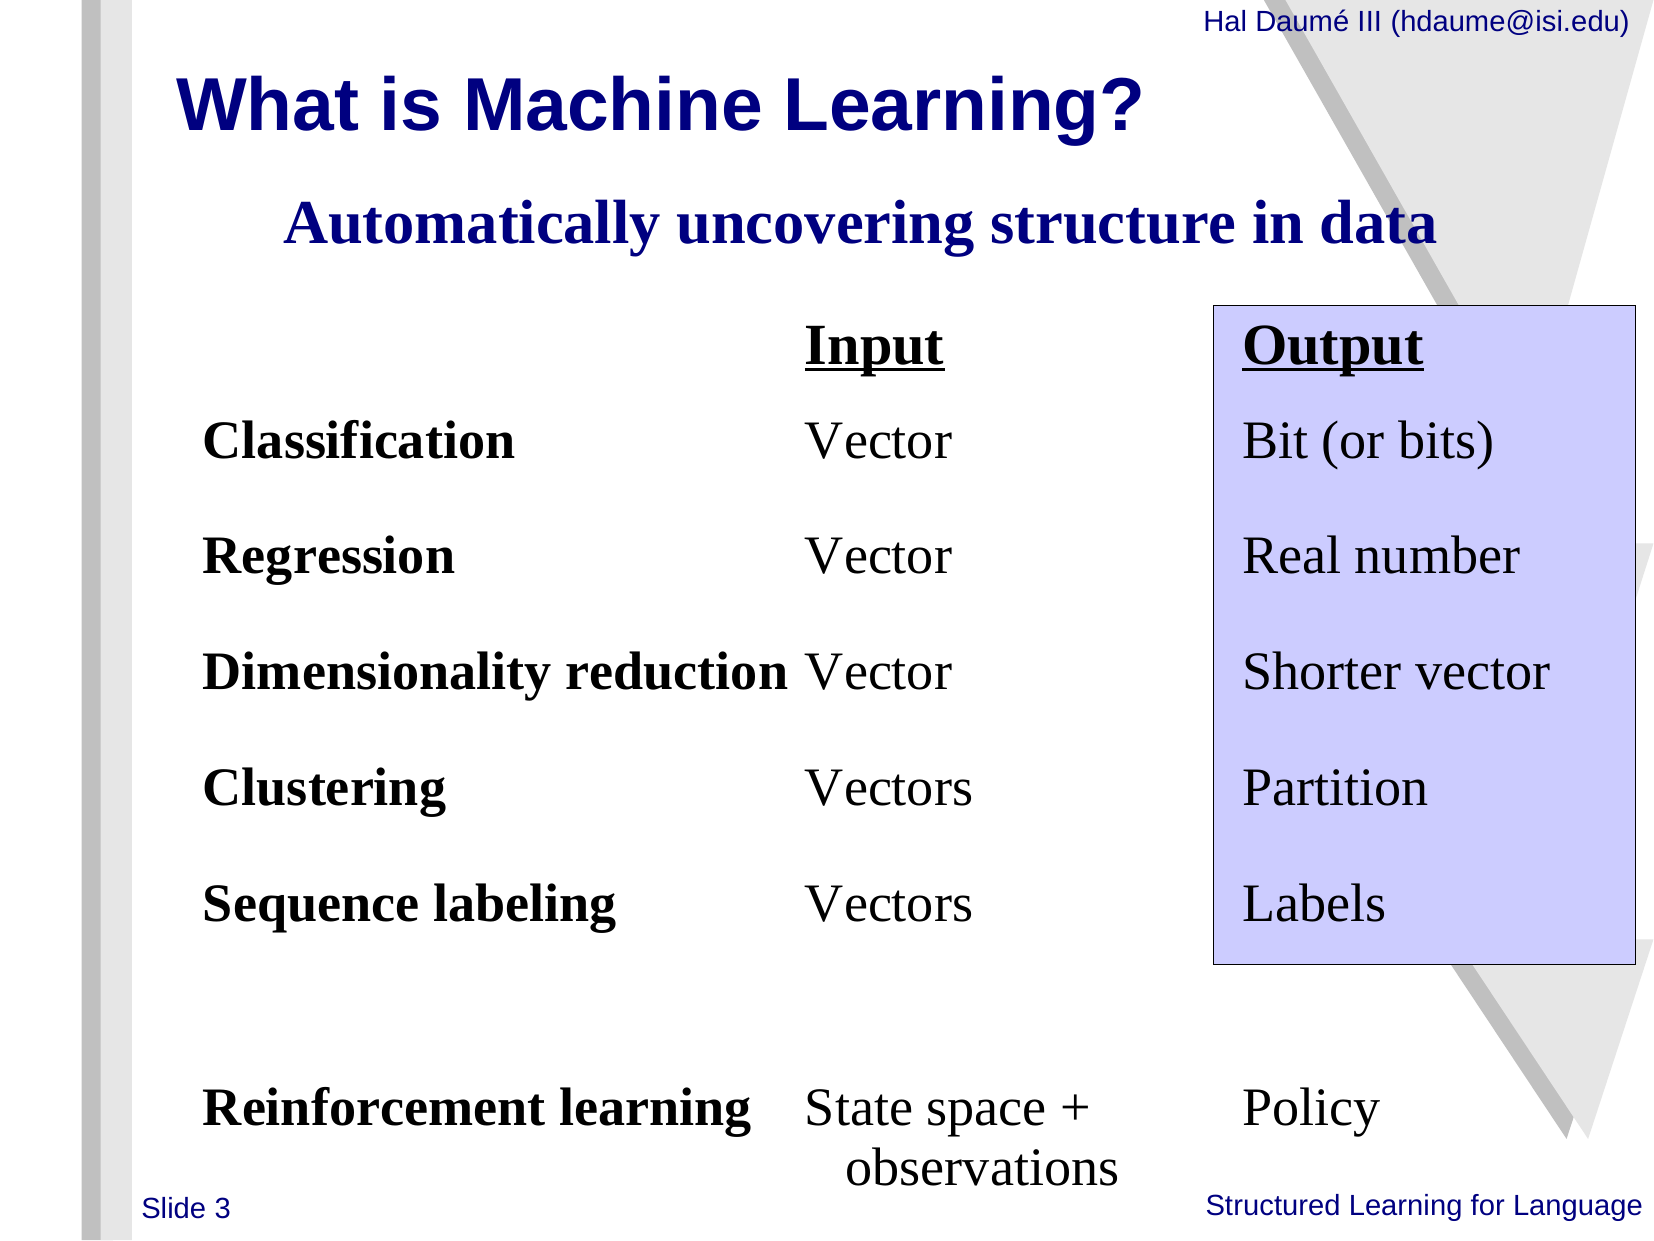

# What is Machine Learning?
Automatically uncovering structure in data
Input
Output
Vector
Bit (or bits)
Vector
Real number
Vector
Shorter vector
Vectors
Partition
Vectors
Labels
Classification
Regression
Dimensionality reduction
Clustering
Sequence labeling
Reinforcement learning
State space +
 observations
Policy